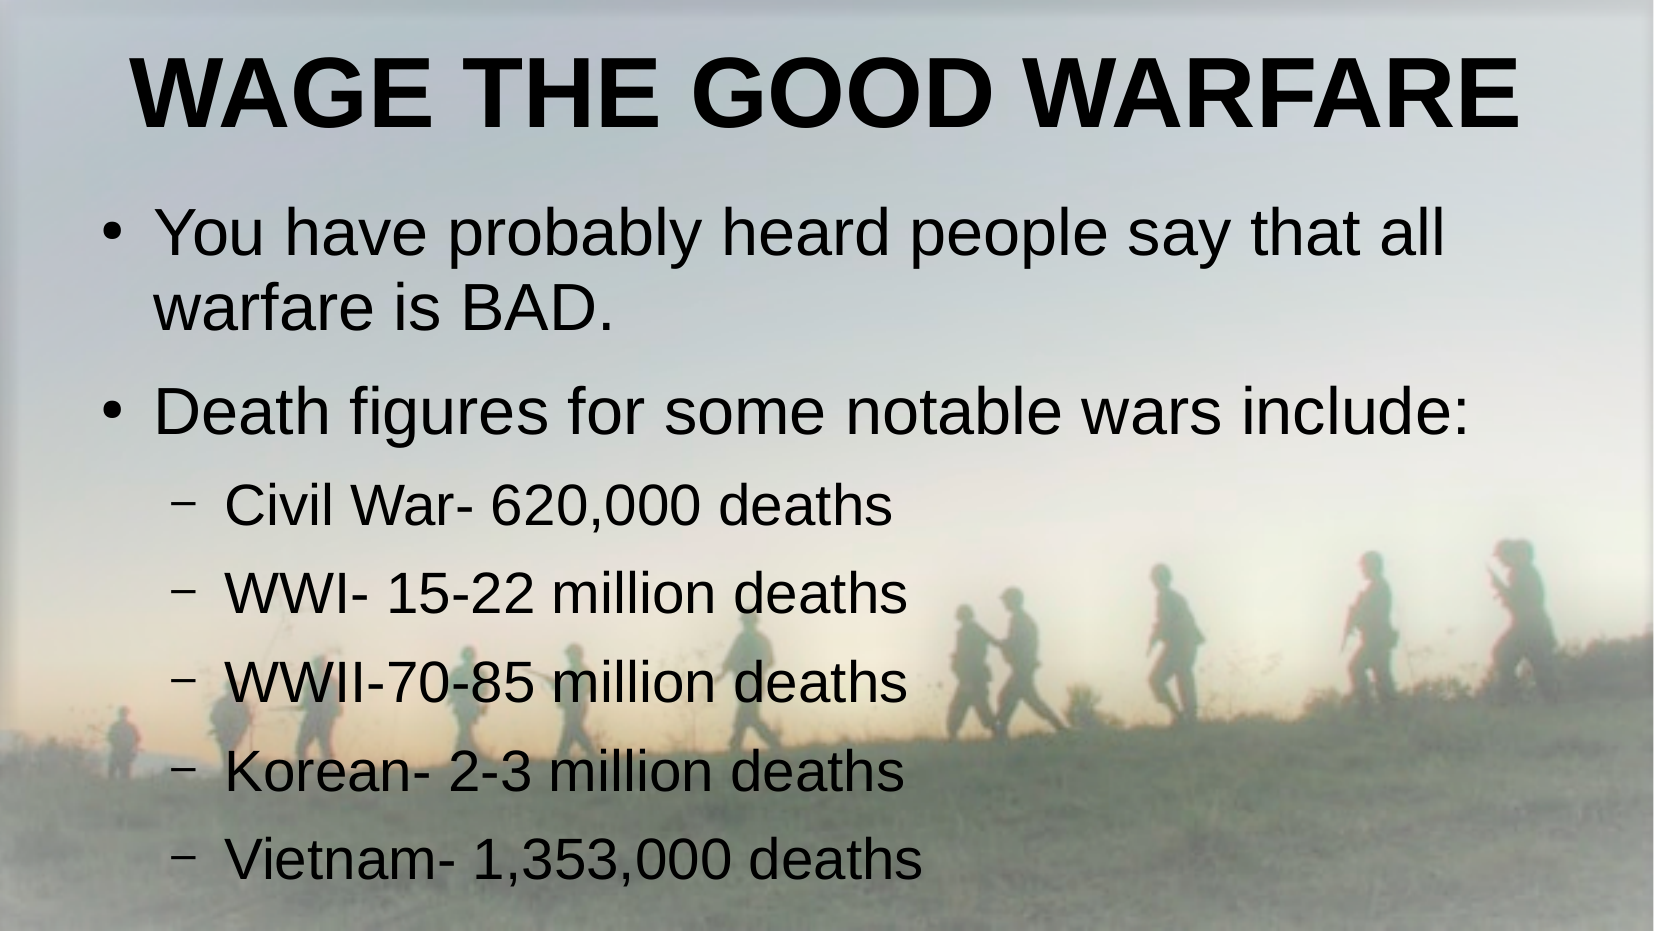

# WAGE THE GOOD WARFARE
You have probably heard people say that all warfare is BAD.
Death figures for some notable wars include:
Civil War- 620,000 deaths
WWI- 15-22 million deaths
WWII-70-85 million deaths
Korean- 2-3 million deaths
Vietnam- 1,353,000 deaths